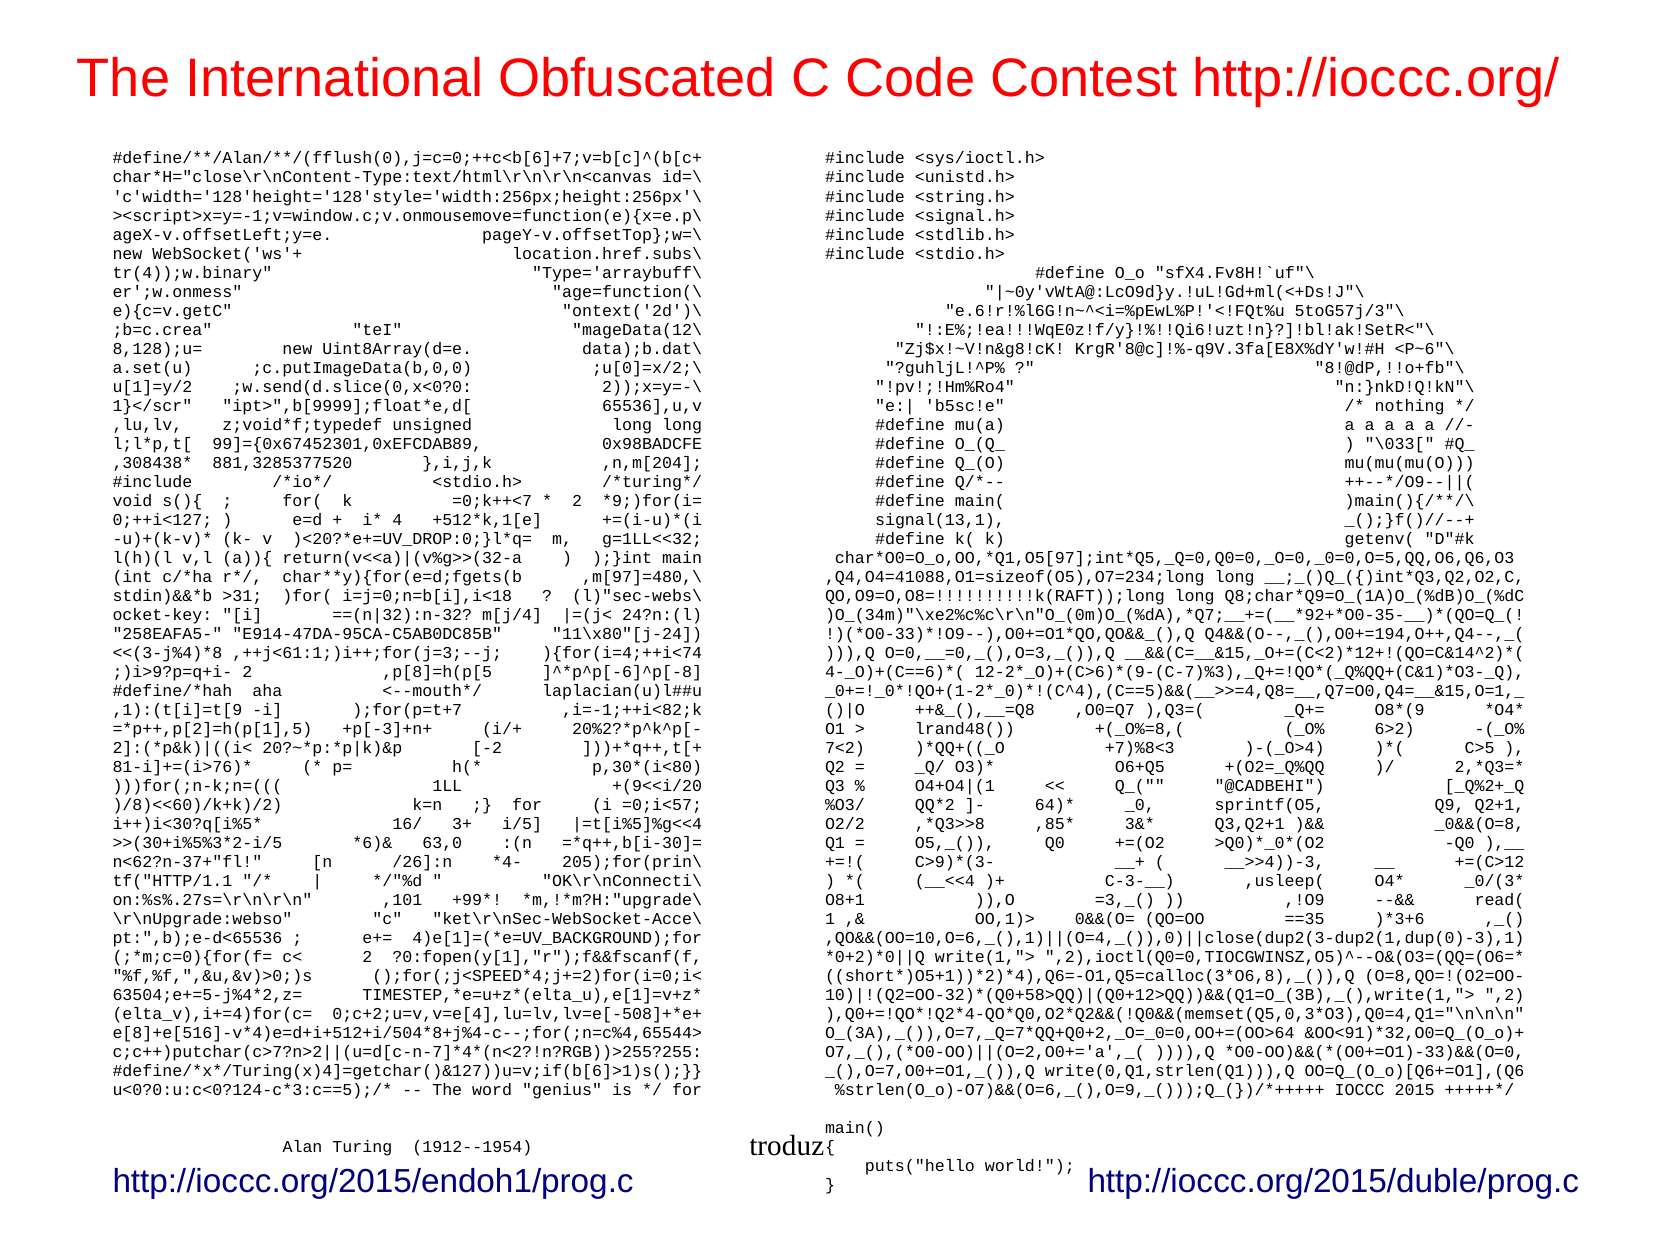

# The International Obfuscated C Code Contest http://ioccc.org/
#define/**/Alan/**/(fflush(0),j=c=0;++c<b[6]+7;v=b[c]^(b[c+
char*H="close\r\nContent-Type:text/html\r\n\r\n<canvas id=\
'c'width='128'height='128'style='width:256px;height:256px'\
><script>x=y=-1;v=window.c;v.onmousemove=function(e){x=e.p\
ageX-v.offsetLeft;y=e. pageY-v.offsetTop};w=\
new WebSocket('ws'+ location.href.subs\
tr(4));w.binary" "Type='arraybuff\
er';w.onmess" "age=function(\
e){c=v.getC" "ontext('2d')\
;b=c.crea" "teI" "mageData(12\
8,128);u= new Uint8Array(d=e. data);b.dat\
a.set(u) ;c.putImageData(b,0,0) ;u[0]=x/2;\
u[1]=y/2 ;w.send(d.slice(0,x<0?0: 2));x=y=-\
1}</scr" "ipt>",b[9999];float*e,d[ 65536],u,v
,lu,lv, z;void*f;typedef unsigned long long
l;l*p,t[ 99]={0x67452301,0xEFCDAB89, 0x98BADCFE
,308438* 881,3285377520 },i,j,k ,n,m[204];
#include /*io*/ <stdio.h> /*turing*/
void s(){ ; for( k =0;k++<7 * 2 *9;)for(i=
0;++i<127; ) e=d + i* 4 +512*k,1[e] +=(i-u)*(i
-u)+(k-v)* (k- v )<20?*e+=UV_DROP:0;}l*q= m, g=1LL<<32;
l(h)(l v,l (a)){ return(v<<a)|(v%g>>(32-a ) );}int main
(int c/*ha r*/, char**y){for(e=d;fgets(b ,m[97]=480,\
stdin)&&*b >31; )for( i=j=0;n=b[i],i<18 ? (l)"sec-webs\
ocket-key: "[i] ==(n|32):n-32? m[j/4] |=(j< 24?n:(l)
"258EAFA5-" "E914-47DA-95CA-C5AB0DC85B" "11\x80"[j-24])
<<(3-j%4)*8 ,++j<61:1;)i++;for(j=3;--j; ){for(i=4;++i<74
;)i>9?p=q+i- 2 ,p[8]=h(p[5 ]^*p^p[-6]^p[-8]
#define/*hah aha <--mouth*/ laplacian(u)l##u
,1):(t[i]=t[9 -i] );for(p=t+7 ,i=-1;++i<82;k
=*p++,p[2]=h(p[1],5) +p[-3]+n+ (i/+ 20%2?*p^k^p[-
2]:(*p&k)|((i< 20?~*p:*p|k)&p [-2 ]))+*q++,t[+
81-i]+=(i>76)* (* p= h(* p,30*(i<80)
)))for(;n-k;n=((( 1LL +(9<<i/20
)/8)<<60)/k+k)/2) k=n ;} for (i =0;i<57;
i++)i<30?q[i%5* 16/ 3+ i/5] |=t[i%5]%g<<4
>>(30+i%5%3*2-i/5 *6)& 63,0 :(n =*q++,b[i-30]=
n<62?n-37+"fl!" [n /26]:n *4- 205);for(prin\
tf("HTTP/1.1 "/* | */"%d " "OK\r\nConnecti\
on:%s%.27s=\r\n\r\n" ,101 +99*! *m,!*m?H:"upgrade\
\r\nUpgrade:webso" "c" "ket\r\nSec-WebSocket-Acce\
pt:",b);e-d<65536 ; e+= 4)e[1]=(*e=UV_BACKGROUND);for
(;*m;c=0){for(f= c< 2 ?0:fopen(y[1],"r");f&&fscanf(f,
"%f,%f,",&u,&v)>0;)s ();for(;j<SPEED*4;j+=2)for(i=0;i<
63504;e+=5-j%4*2,z= TIMESTEP,*e=u+z*(elta_u),e[1]=v+z*
(elta_v),i+=4)for(c= 0;c+2;u=v,v=e[4],lu=lv,lv=e[-508]+*e+
e[8]+e[516]-v*4)e=d+i+512+i/504*8+j%4-c--;for(;n=c%4,65544>
c;c++)putchar(c>7?n>2||(u=d[c-n-7]*4*(n<2?!n?RGB))>255?255:
#define/*x*/Turing(x)4]=getchar()&127))u=v;if(b[6]>1)s();}}
u<0?0:u:c<0?124-c*3:c==5);/* -- The word "genius" is */ for
 Alan Turing (1912--1954)
#include <sys/ioctl.h>
#include <unistd.h>
#include <string.h>
#include <signal.h>
#include <stdlib.h>
#include <stdio.h>
 #define O_o "sfX4.Fv8H!`uf"\
 "|~0y'vWtA@:LcO9d}y.!uL!Gd+ml(<+Ds!J"\
 "e.6!r!%l6G!n~^<i=%pEwL%P!'<!FQt%u 5toG57j/3"\
 "!:E%;!ea!!!WqE0z!f/y}!%!!Qi6!uzt!n}?]!bl!ak!SetR<"\
 "Zj$x!~V!n&g8!cK! KrgR'8@c]!%-q9V.3fa[E8X%dY'w!#H <P~6"\
 "?guhljL!^P% ?" "8!@dP,!!o+fb"\
 "!pv!;!Hm%Ro4" "n:}nkD!Q!kN"\
 "e:| 'b5sc!e" /* nothing */
 #define mu(a) a a a a a //-
 #define O_(Q_ ) "\033[" #Q_
 #define Q_(O) mu(mu(mu(O)))
 #define Q/*-- ++--*/O9--||(
 #define main( )main(){/**/\
 signal(13,1), _();}f()//--+
 #define k( k) getenv( "D"#k
 char*O0=O_o,OO,*Q1,O5[97];int*Q5,_Q=0,Q0=0,_O=0,_0=0,O=5,QQ,O6,Q6,O3
,Q4,O4=41088,O1=sizeof(O5),O7=234;long long __;_()Q_({)int*Q3,Q2,O2,C,
QO,O9=O,O8=!!!!!!!!!!k(RAFT));long long Q8;char*Q9=O_(1A)O_(%dB)O_(%dC
)O_(34m)"\xe2%c%c\r\n"O_(0m)O_(%dA),*Q7;__+=(__*92+*O0-35-__)*(QO=Q_(!
!)(*O0-33)*!O9--),O0+=O1*QO,QO&&_(),Q Q4&&(O--,_(),O0+=194,O++,Q4--,_(
))),Q O=0,__=0,_(),O=3,_()),Q __&&(C=__&15,_O+=(C<2)*12+!(QO=C&14^2)*(
4-_O)+(C==6)*( 12-2*_O)+(C>6)*(9-(C-7)%3),_Q+=!QO*(_Q%QQ+(C&1)*O3-_Q),
_0+=!_0*!QO+(1-2*_0)*!(C^4),(C==5)&&(__>>=4,Q8=__,Q7=O0,Q4=__&15,O=1,_
()|O ++&_(),__=Q8 ,O0=Q7 ),Q3=( _Q+= O8*(9 *O4*
O1 > lrand48()) +(_O%=8,( (_O% 6>2) -(_O%
7<2) )*QQ+((_O +7)%8<3 )-(_O>4) )*( C>5 ),
Q2 = _Q/ O3)* O6+Q5 +(O2=_Q%QQ )/ 2,*Q3=*
Q3 % O4+O4|(1 << Q_("" "@CADBEHI") [_Q%2+_Q
%O3/ QQ*2 ]- 64)* _0, sprintf(O5, Q9, Q2+1,
O2/2 ,*Q3>>8 ,85* 3&* Q3,Q2+1 )&& _0&&(O=8,
Q1 = O5,_()), Q0 +=(O2 >Q0)*_0*(O2 -Q0 ),__
+=!( C>9)*(3- __+ ( __>>4))-3, __ +=(C>12
) *( (__<<4 )+ C-3-__) ,usleep( O4* _0/(3*
O8+1 )),O =3,_() )) ,!O9 --&& read(
1 ,& OO,1)> 0&&(O= (QO=OO ==35 )*3+6 ,_()
,QO&&(OO=10,O=6,_(),1)||(O=4,_()),0)||close(dup2(3-dup2(1,dup(0)-3),1)
*0+2)*0||Q write(1,"> ",2),ioctl(Q0=0,TIOCGWINSZ,O5)^--O&(O3=(QQ=(O6=*
((short*)O5+1))*2)*4),Q6=-O1,Q5=calloc(3*O6,8),_()),Q (O=8,QO=!(O2=OO-
10)|!(Q2=OO-32)*(Q0+58>QQ)|(Q0+12>QQ))&&(Q1=O_(3B),_(),write(1,"> ",2)
),Q0+=!QO*!Q2*4-QO*Q0,O2*Q2&&(!Q0&&(memset(Q5,0,3*O3),Q0=4,Q1="\n\n\n"
O_(3A),_()),O=7,_Q=7*QQ+Q0+2,_O=_0=0,OO+=(OO>64 &OO<91)*32,O0=Q_(O_o)+
O7,_(),(*O0-OO)||(O=2,O0+='a',_( )))),Q *O0-OO)&&(*(O0+=O1)-33)&&(O=0,
_(),O=7,O0+=O1,_()),Q write(0,Q1,strlen(Q1))),Q OO=Q_(O_o)[Q6+=O1],(Q6
 %strlen(O_o)-O7)&&(O=6,_(),O=9,_()));Q_(})/*+++++ IOCCC 2015 +++++*/
main()
{
 puts("hello world!");
}
Introduzione al C
35
http://ioccc.org/2015/endoh1/prog.c
http://ioccc.org/2015/duble/prog.c